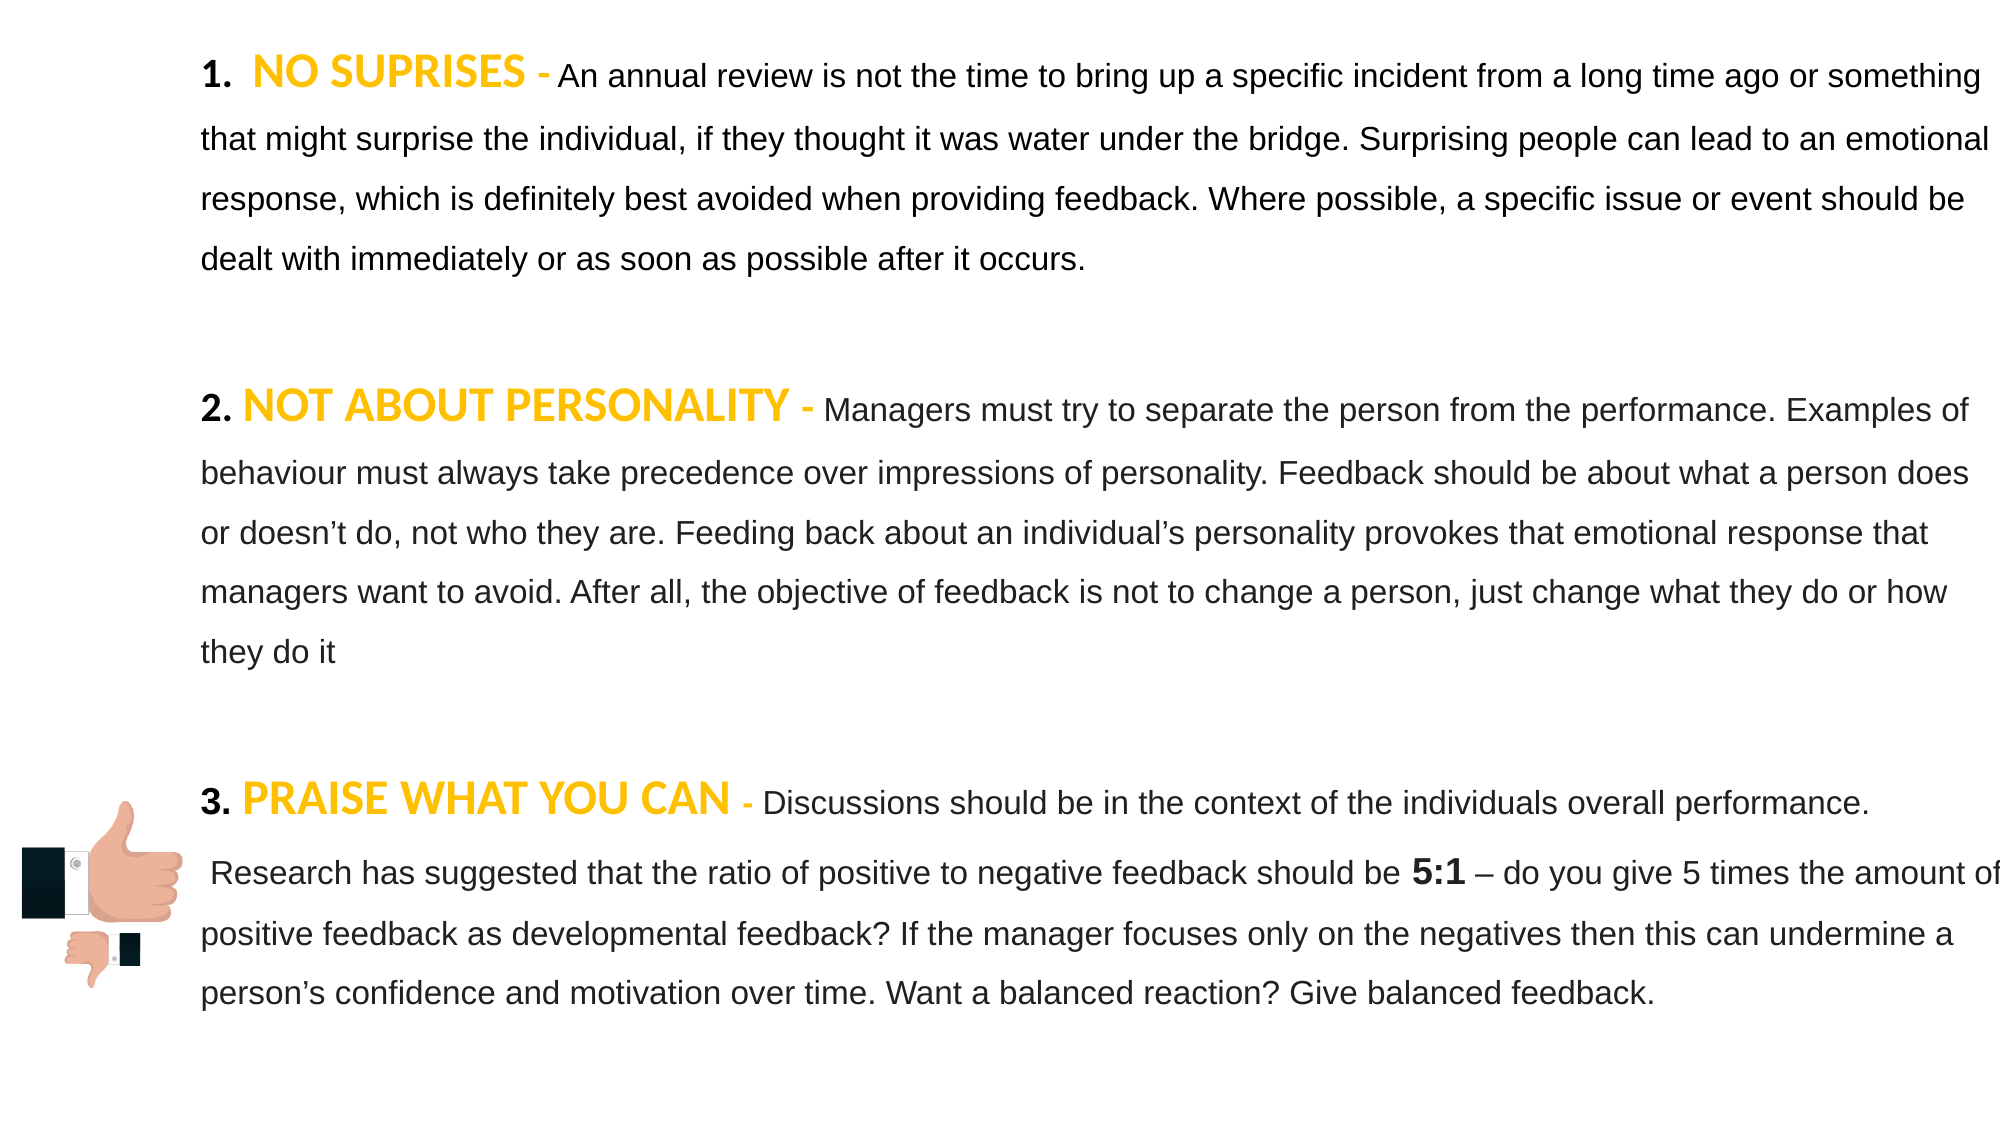

1. NO SUPRISES - An annual review is not the time to bring up a specific incident from a long time ago or something that might surprise the individual, if they thought it was water under the bridge. Surprising people can lead to an emotional response, which is definitely best avoided when providing feedback. Where possible, a specific issue or event should be dealt with immediately or as soon as possible after it occurs.
2. NOT ABOUT PERSONALITY - Managers must try to separate the person from the performance. Examples of behaviour must always take precedence over impressions of personality. Feedback should be about what a person does or doesn’t do, not who they are. Feeding back about an individual’s personality provokes that emotional response that managers want to avoid. After all, the objective of feedback is not to change a person, just change what they do or how they do it
3. PRAISE WHAT YOU CAN - Discussions should be in the context of the individuals overall performance.
 Research has suggested that the ratio of positive to negative feedback should be 5:1 – do you give 5 times the amount of positive feedback as developmental feedback? If the manager focuses only on the negatives then this can undermine a person’s confidence and motivation over time. Want a balanced reaction? Give balanced feedback.
| |
| --- |
| 1. NO SUPRISES An annual review is not the time to bring up a specific incident from a long time ago or something that might surprise the individual, if they thought it was water under the bridge. Surprising people can lead to an emotional response, which is definitely best avoided when providing feedback. Where possible, a specific issue or event should be dealt with immediately or as soon as possible after it occurs. 2. NOT ABOUT PERSONALITY Managers must try to separate the person from the performance. Examples of behaviour must always take precedence over impressions of personality. Feedback should be about what a person does or doesn’t do, not who they are. Feeding back about an individual’s personality provokes that emotional response that managers want to avoid.  After all, the objective of feedback is not to change a person, just change what they do or how they do it. PRAISE WHAT YOU CAN Discussions should be in the context of the individual’s overall performance. Research has suggested that the ratio of positive to negative feedback should be 5:1 – do you give 5 times the amount of positive feedback as developmental feedback? If the manager focuses only on the negatives then this can undermine a person’s confidence and motivation over time. Want a balanced reaction? Give balanced feedback. |